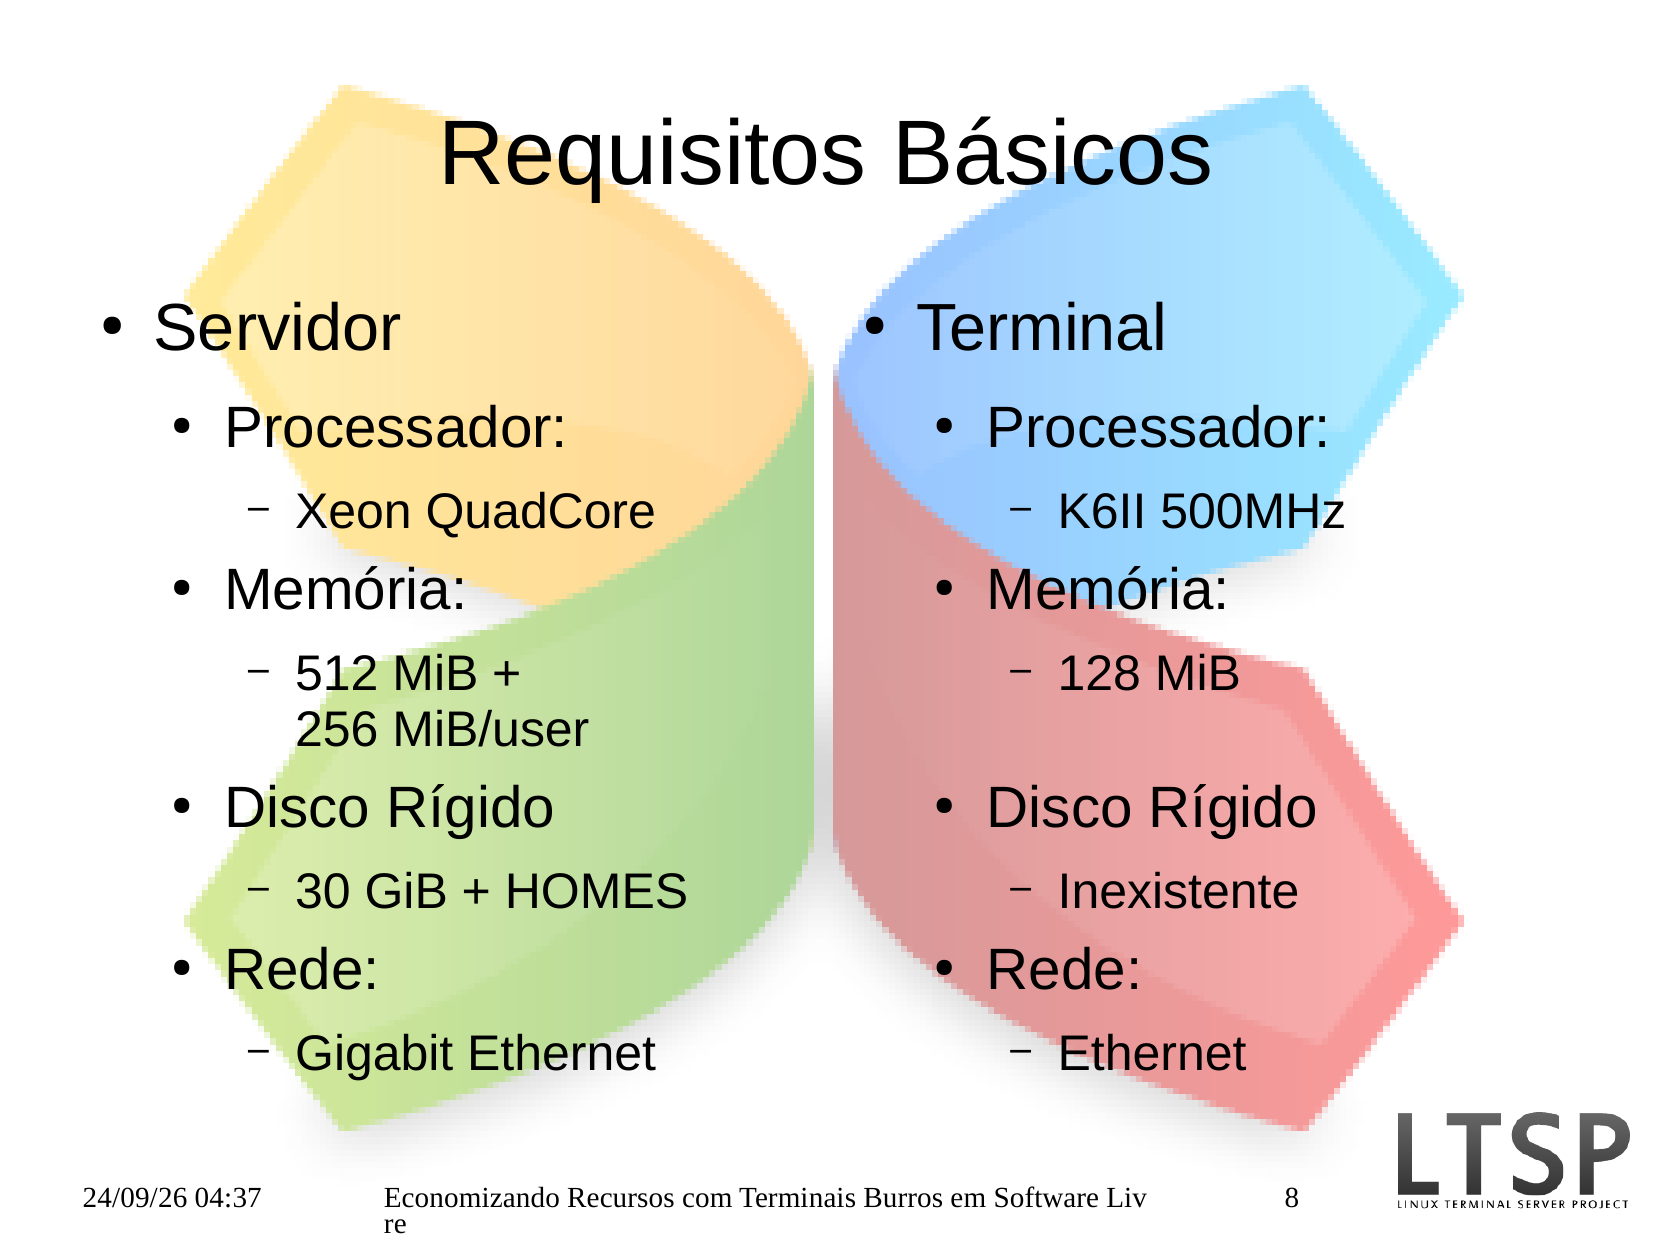

# Requisitos Básicos
Servidor
Processador:
Xeon QuadCore
Memória:
512 MiB +
256 MiB/user
Disco Rígido
30 GiB + HOMES
Rede:
Gigabit Ethernet
Terminal
Processador:
K6II 500MHz
Memória:
128 MiB
Disco Rígido
Inexistente
Rede:
Ethernet
Economizando Recursos com Terminais Burros em Software Livre
8